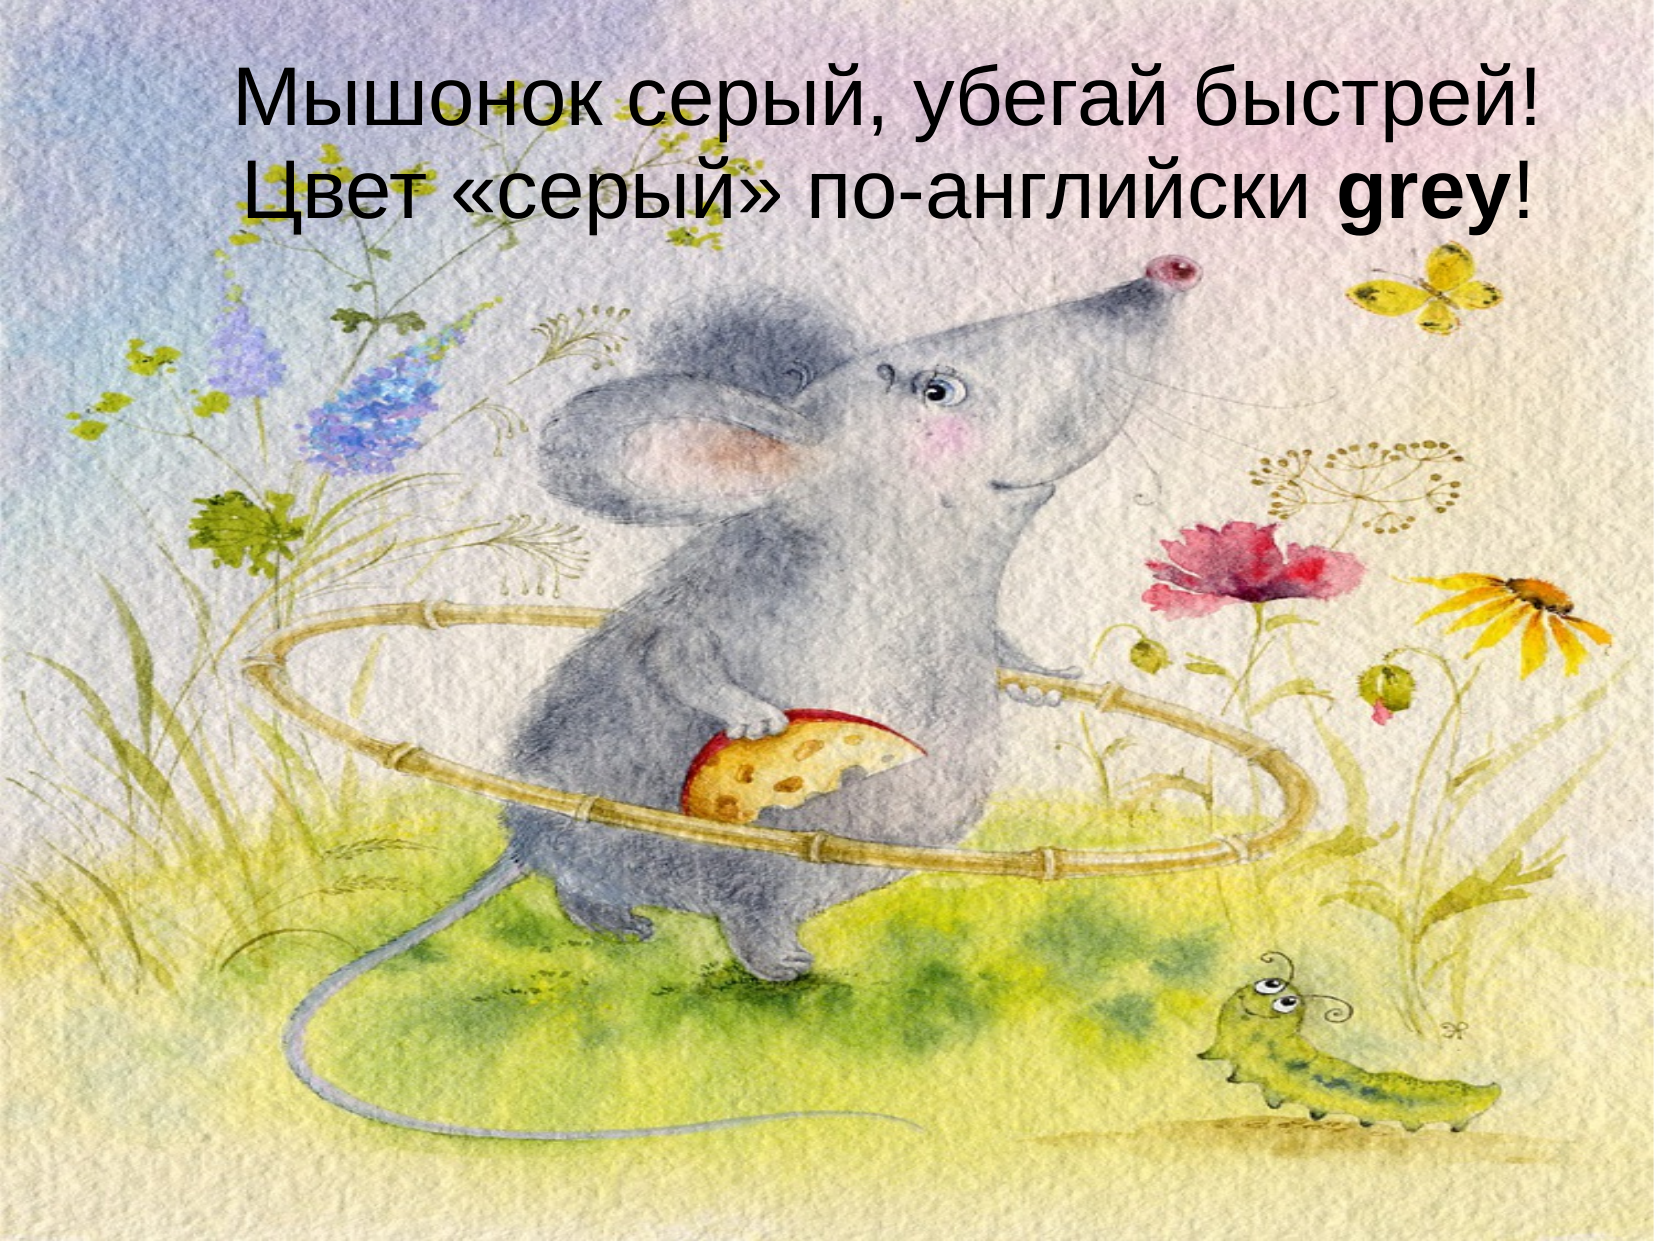

# Мышонок серый, убегай быстрей!
Цвет «серый» по-английски grey!